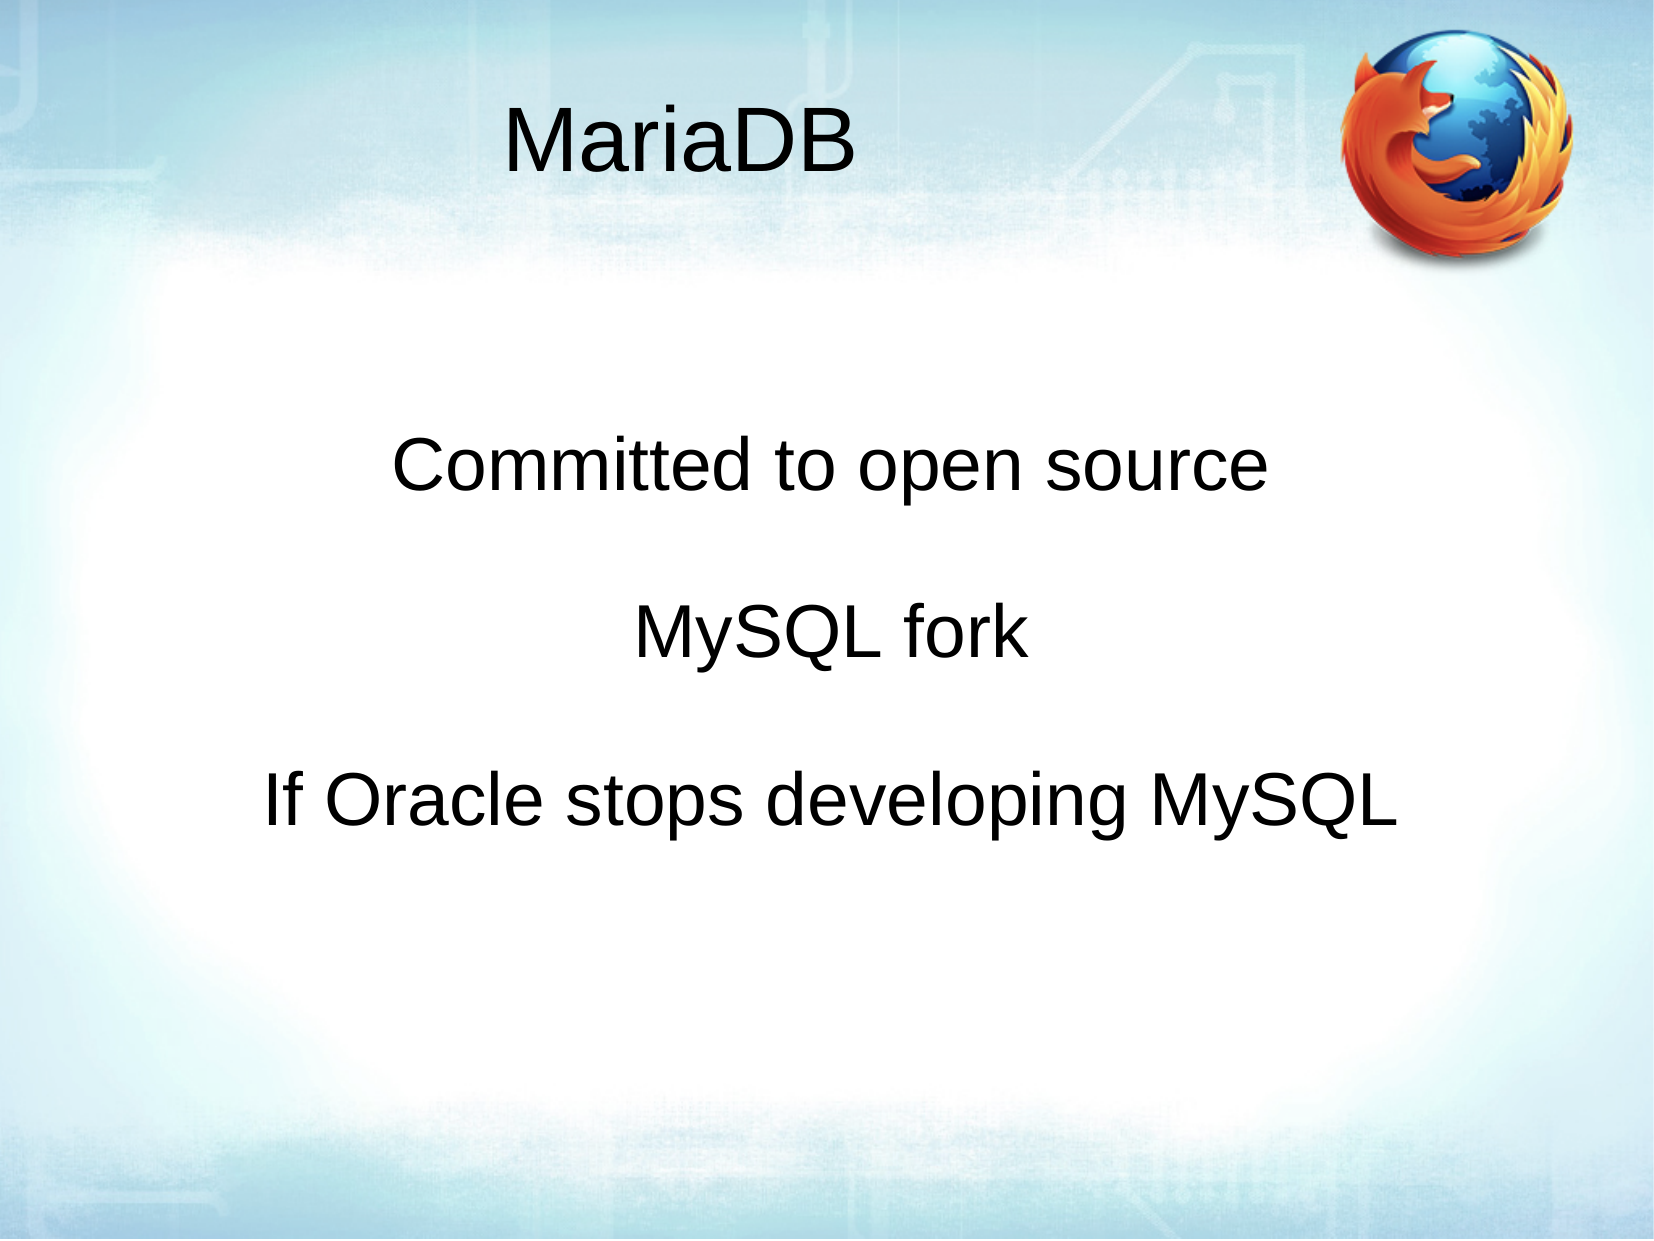

# MariaDB
Committed to open source
MySQL fork
If Oracle stops developing MySQL